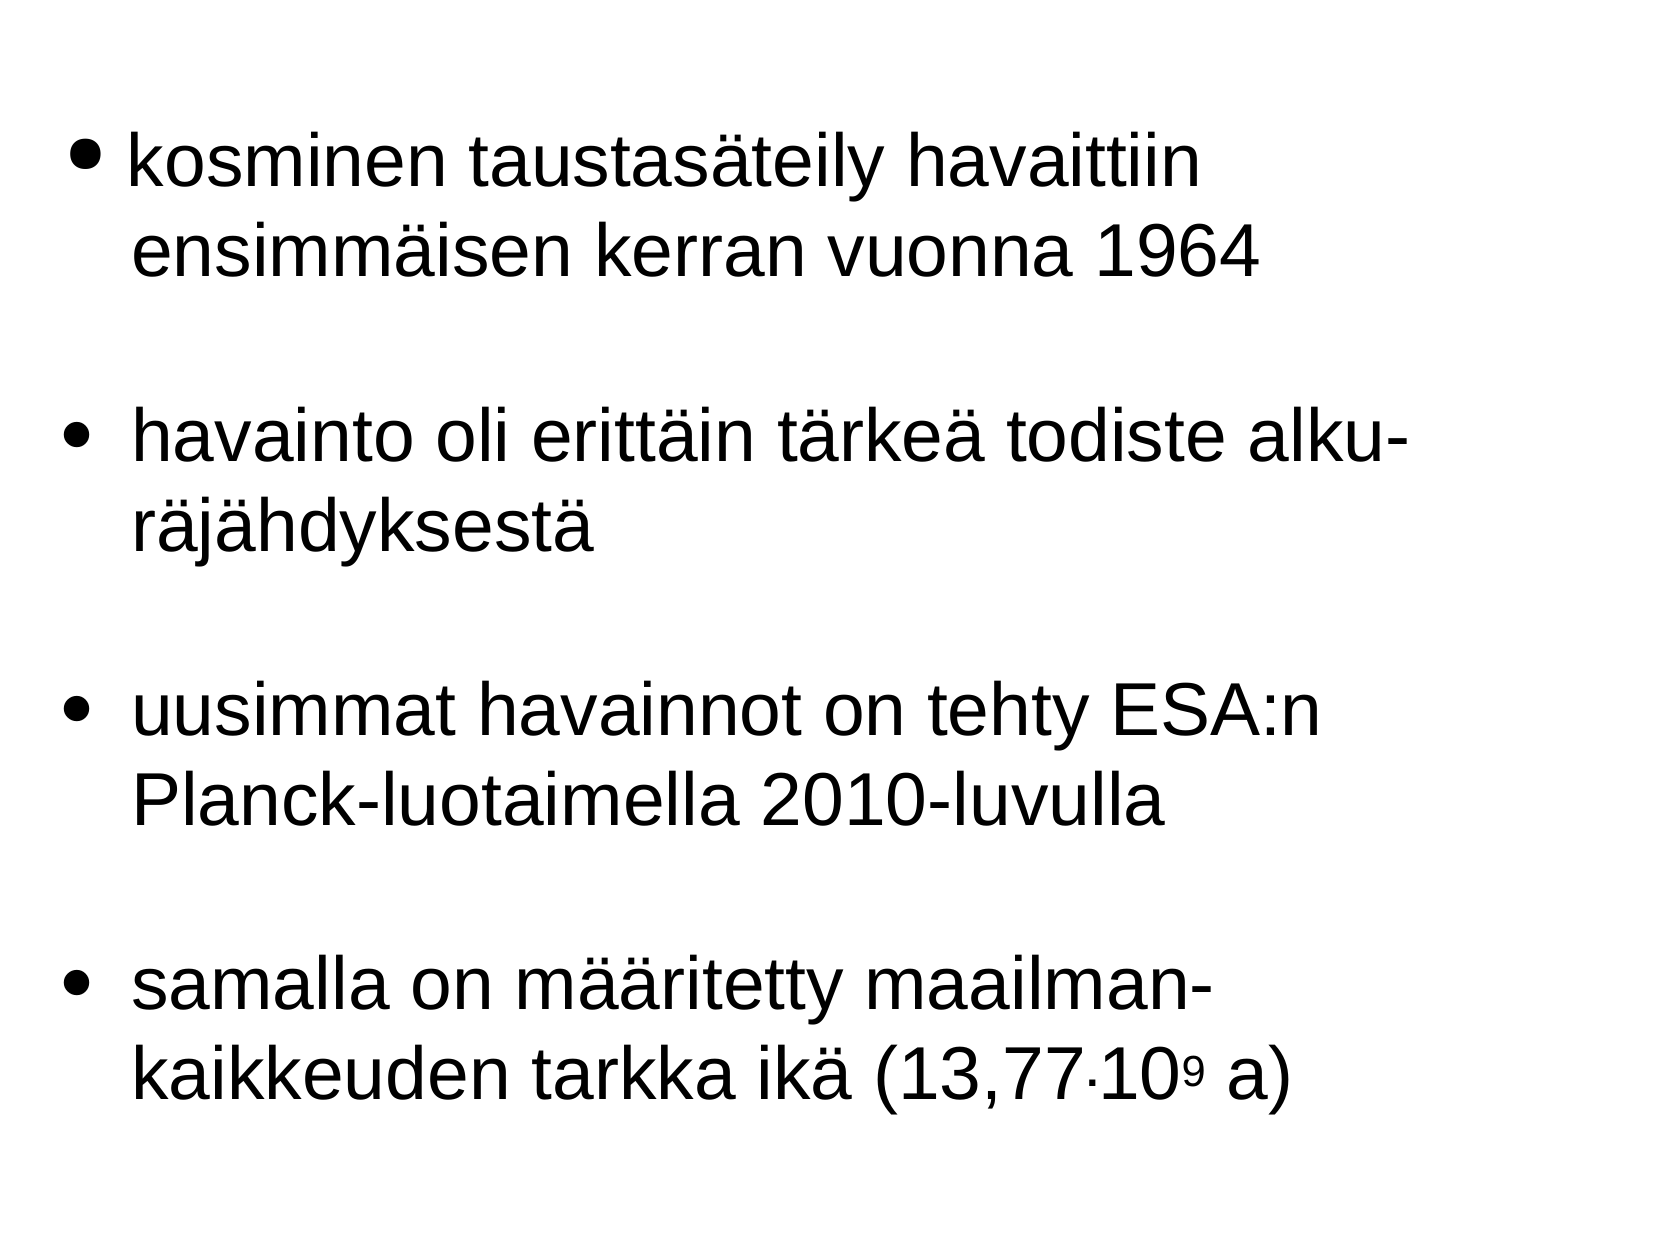

kosminen taustasäteily havaittiin ensimmäisen kerran vuonna 1964
	havainto oli erittäin tärkeä todiste alku-
räjähdyksestä
	uusimmat havainnot on tehty ESA:n Planck-luotaimella 2010-luvulla
	samalla on määritetty maailman-kaikkeuden tarkka ikä (13,77.109 a)